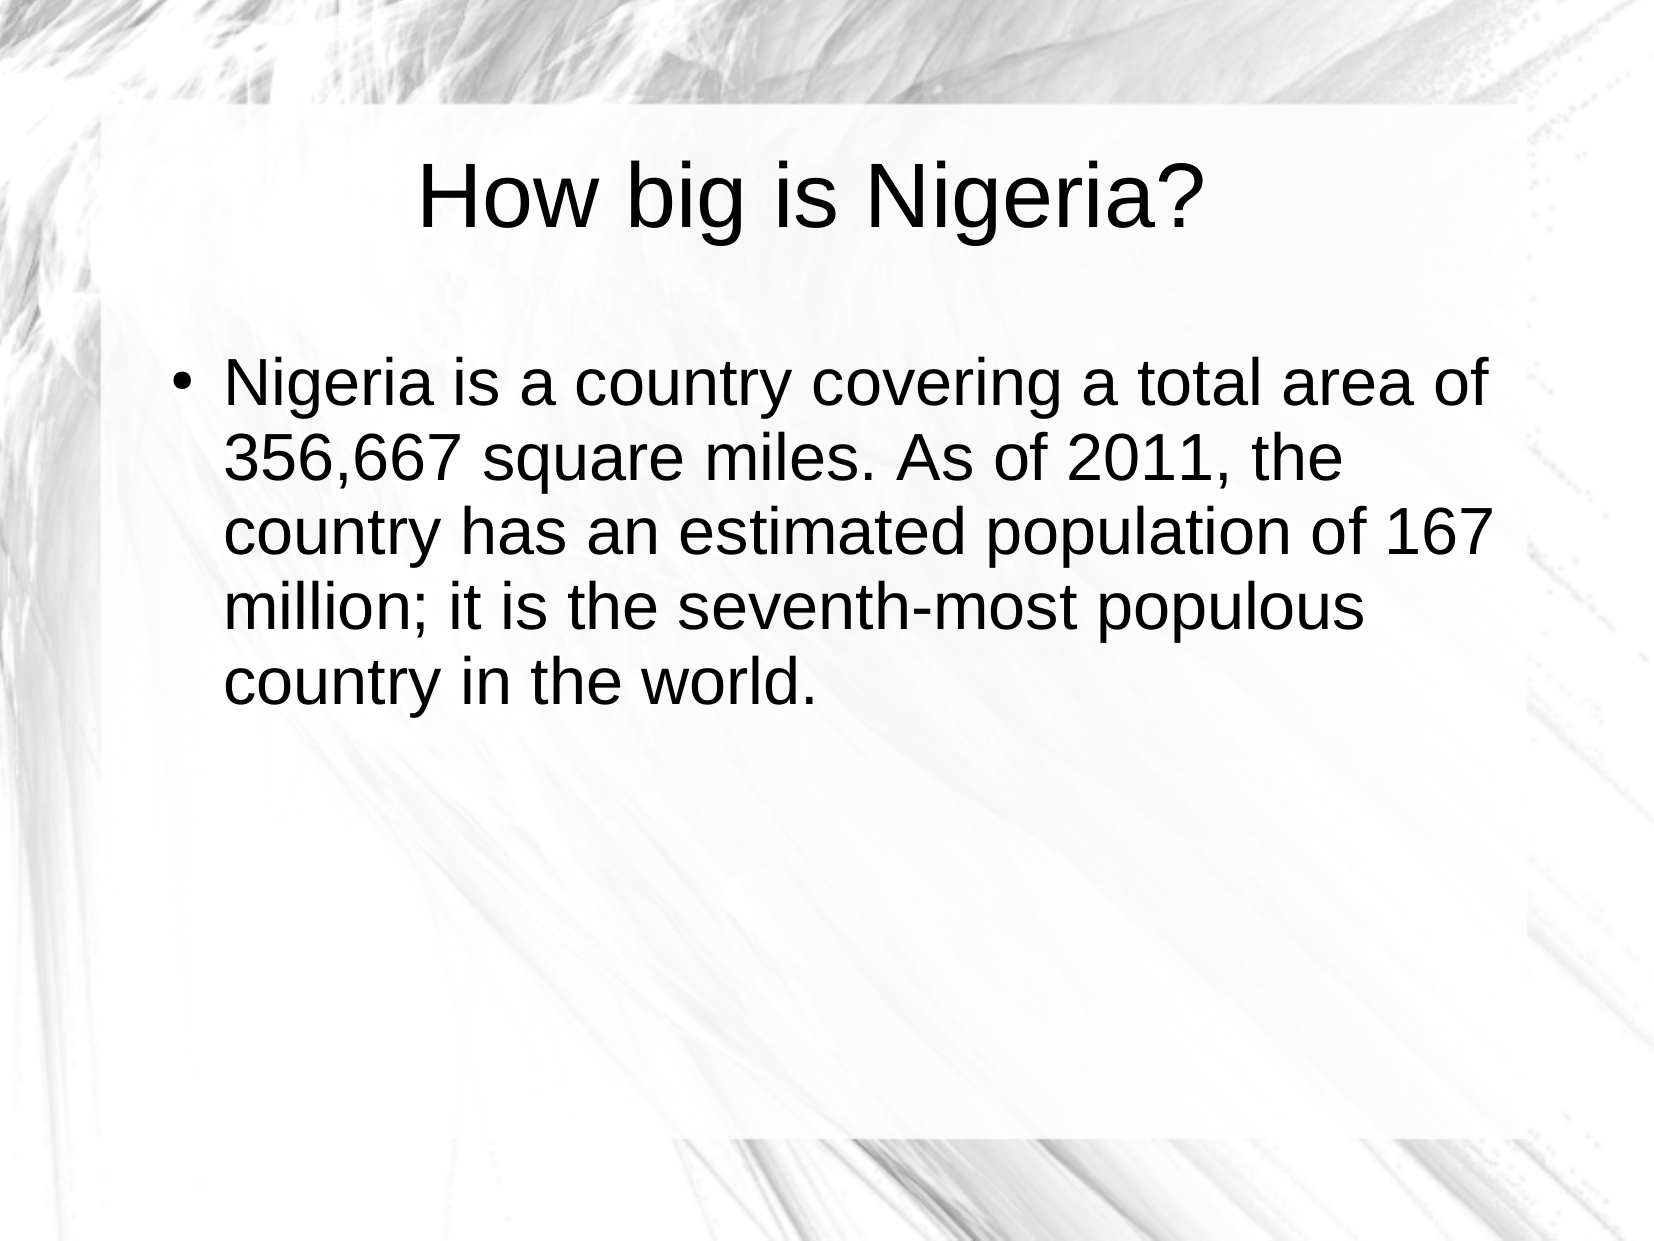

# How big is Nigeria?
Nigeria is a country covering a total area of 356,667 square miles. As of 2011, the country has an estimated population of 167 million; it is the seventh-most populous country in the world.